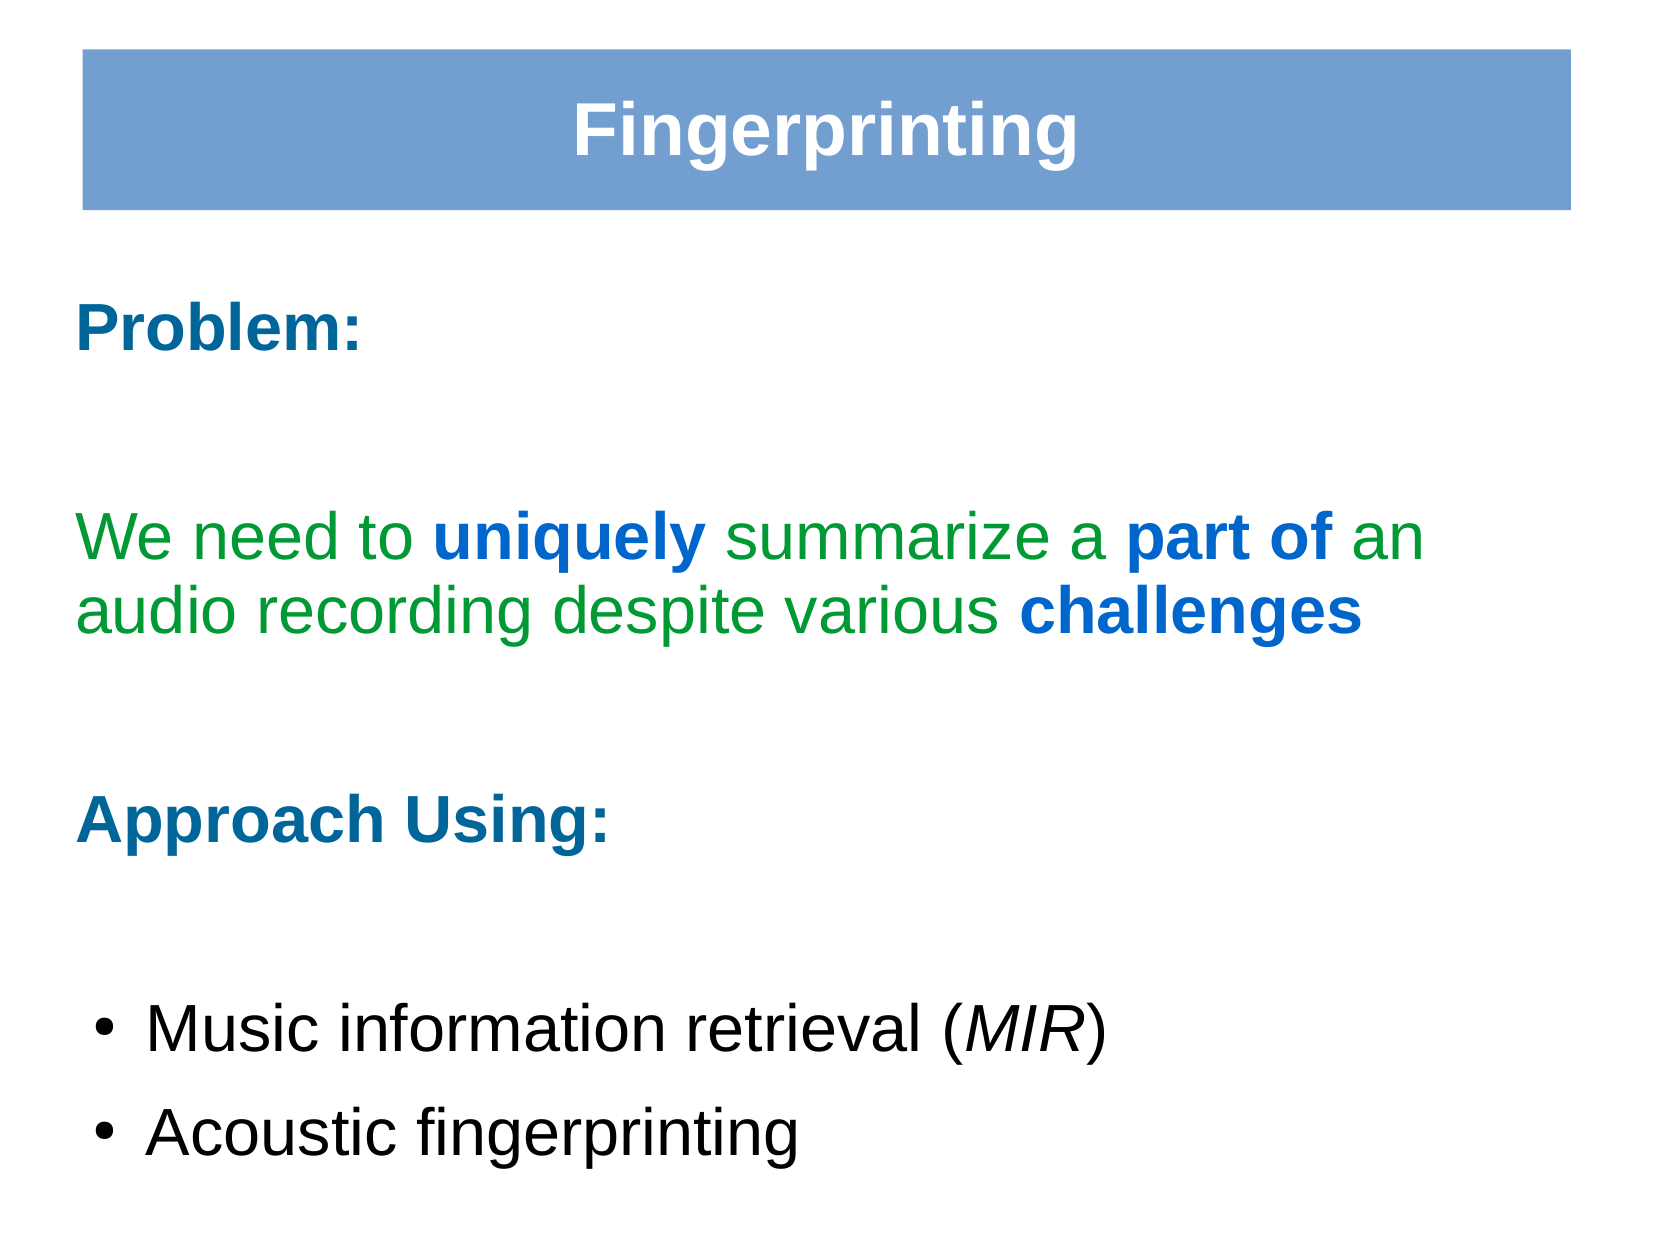

# Fingerprinting
Problem:
We need to uniquely summarize a part of an audio recording despite various challenges
Approach Using:
Music information retrieval (MIR)
Acoustic fingerprinting